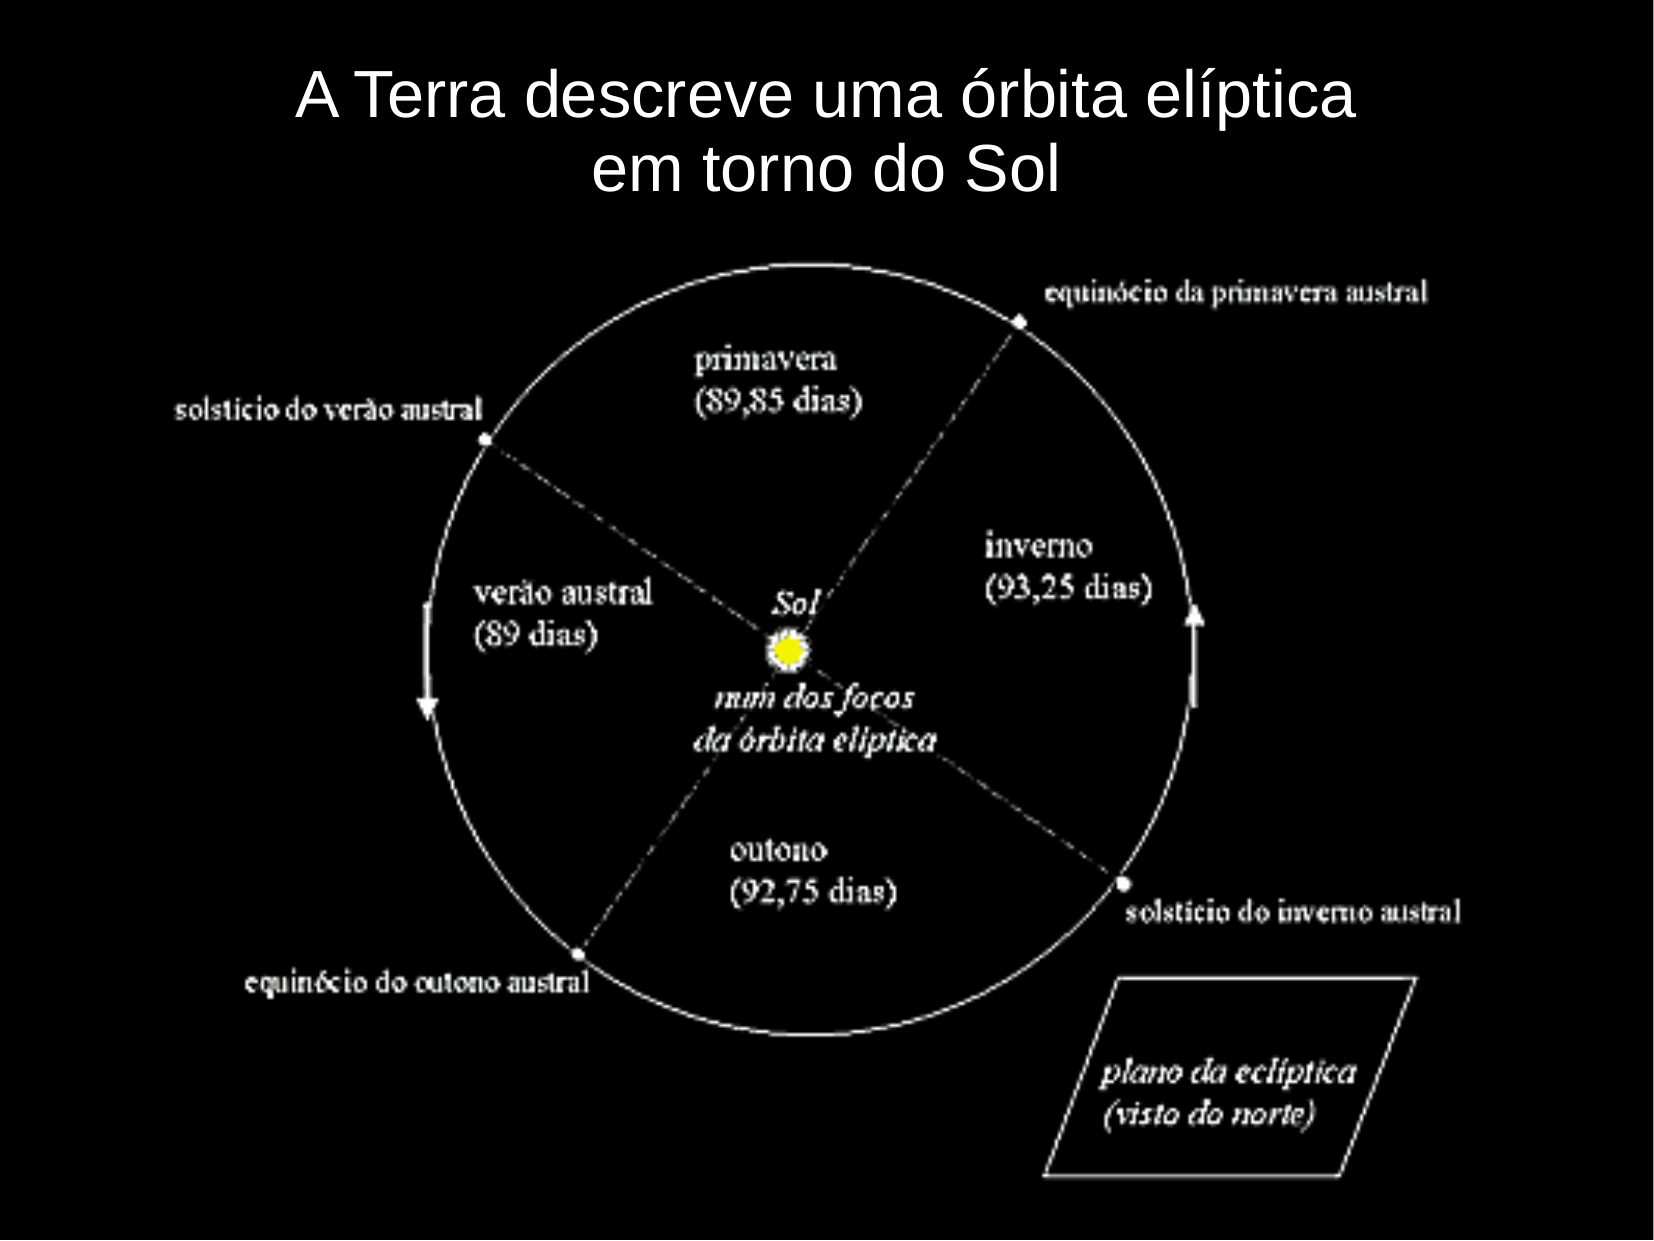

# A Terra descreve uma órbita elíptica em torno do Sol